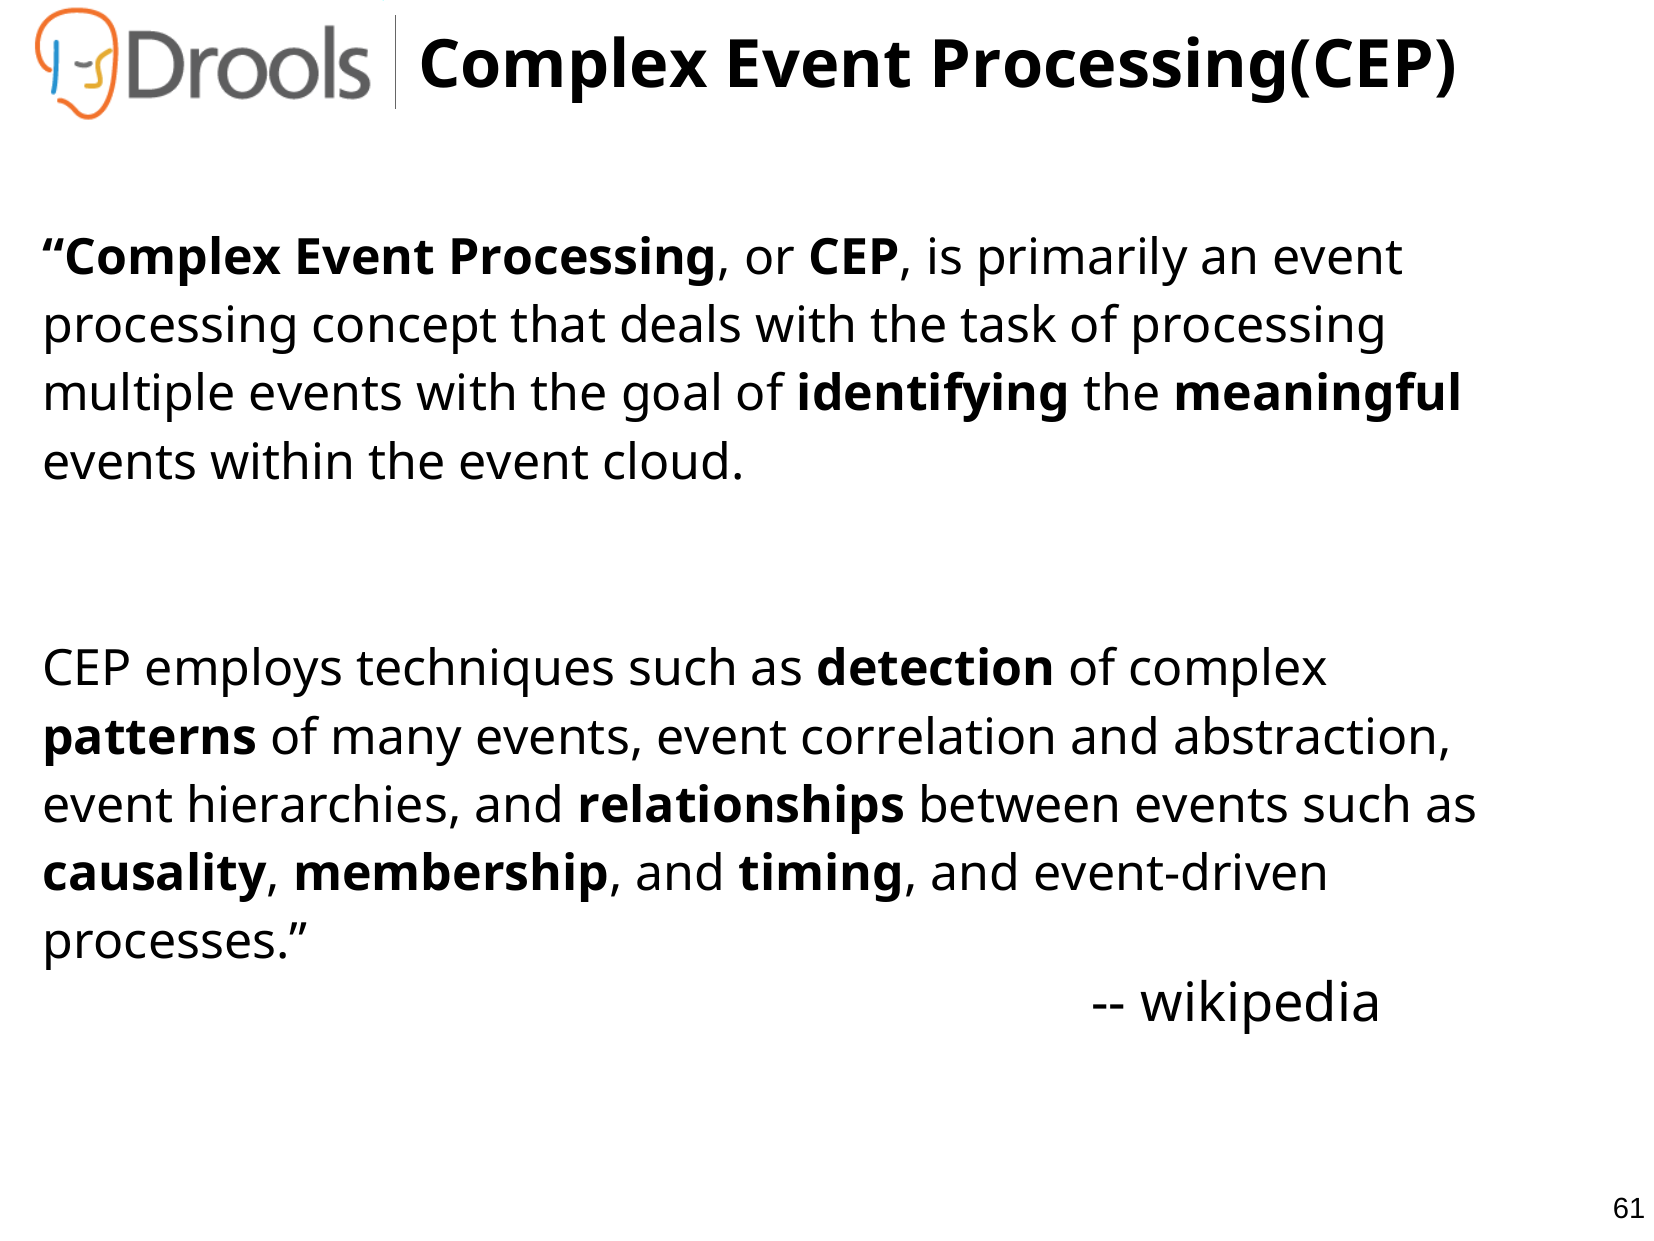

# Complex Event Processing(CEP)
“Complex Event Processing, or CEP, is primarily an event processing concept that deals with the task of processing multiple events with the goal of identifying the meaningful events within the event cloud.
CEP employs techniques such as detection of complex patterns of many events, event correlation and abstraction, event hierarchies, and relationships between events such as causality, membership, and timing, and event-driven processes.”
								-- wikipedia